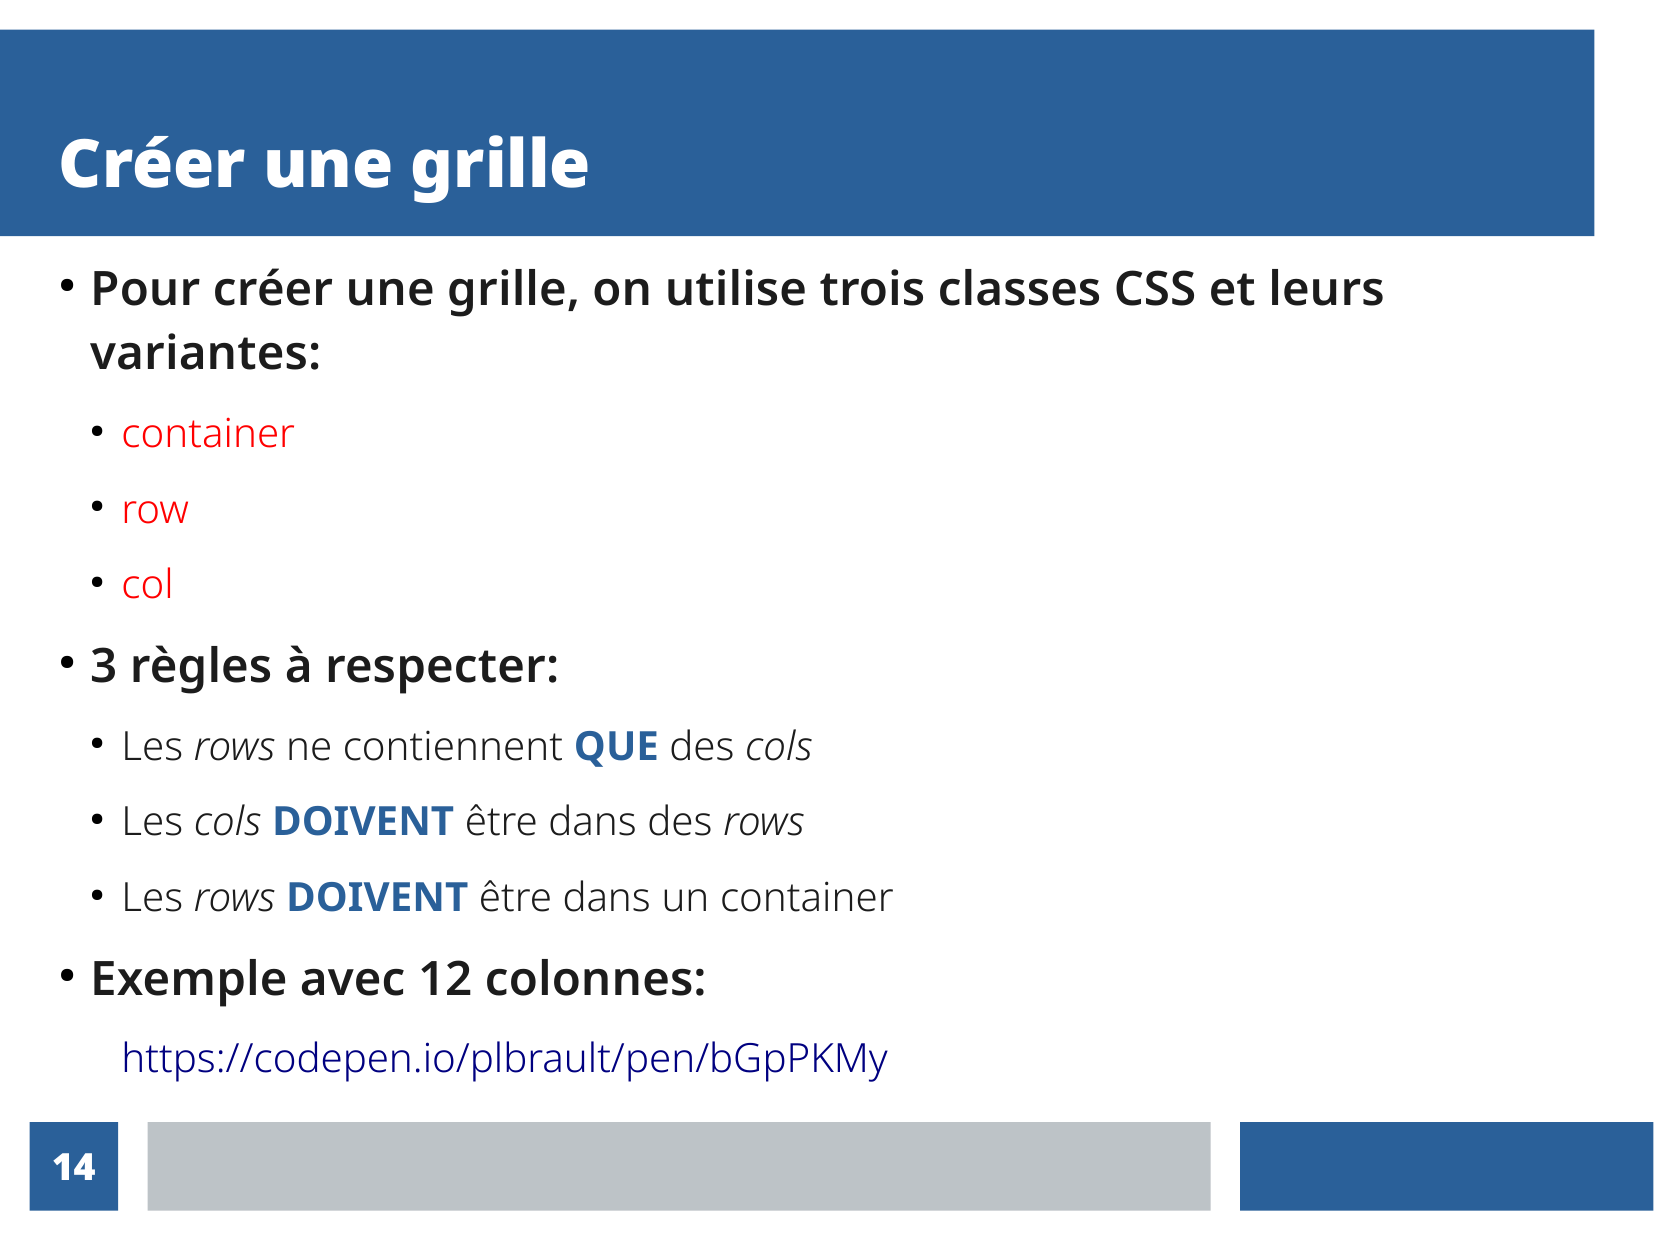

# Créer une grille
Pour créer une grille, on utilise trois classes CSS et leurs variantes:
container
row
col
3 règles à respecter:
Les rows ne contiennent QUE des cols
Les cols DOIVENT être dans des rows
Les rows DOIVENT être dans un container
Exemple avec 12 colonnes:
https://codepen.io/plbrault/pen/bGpPKMy
14